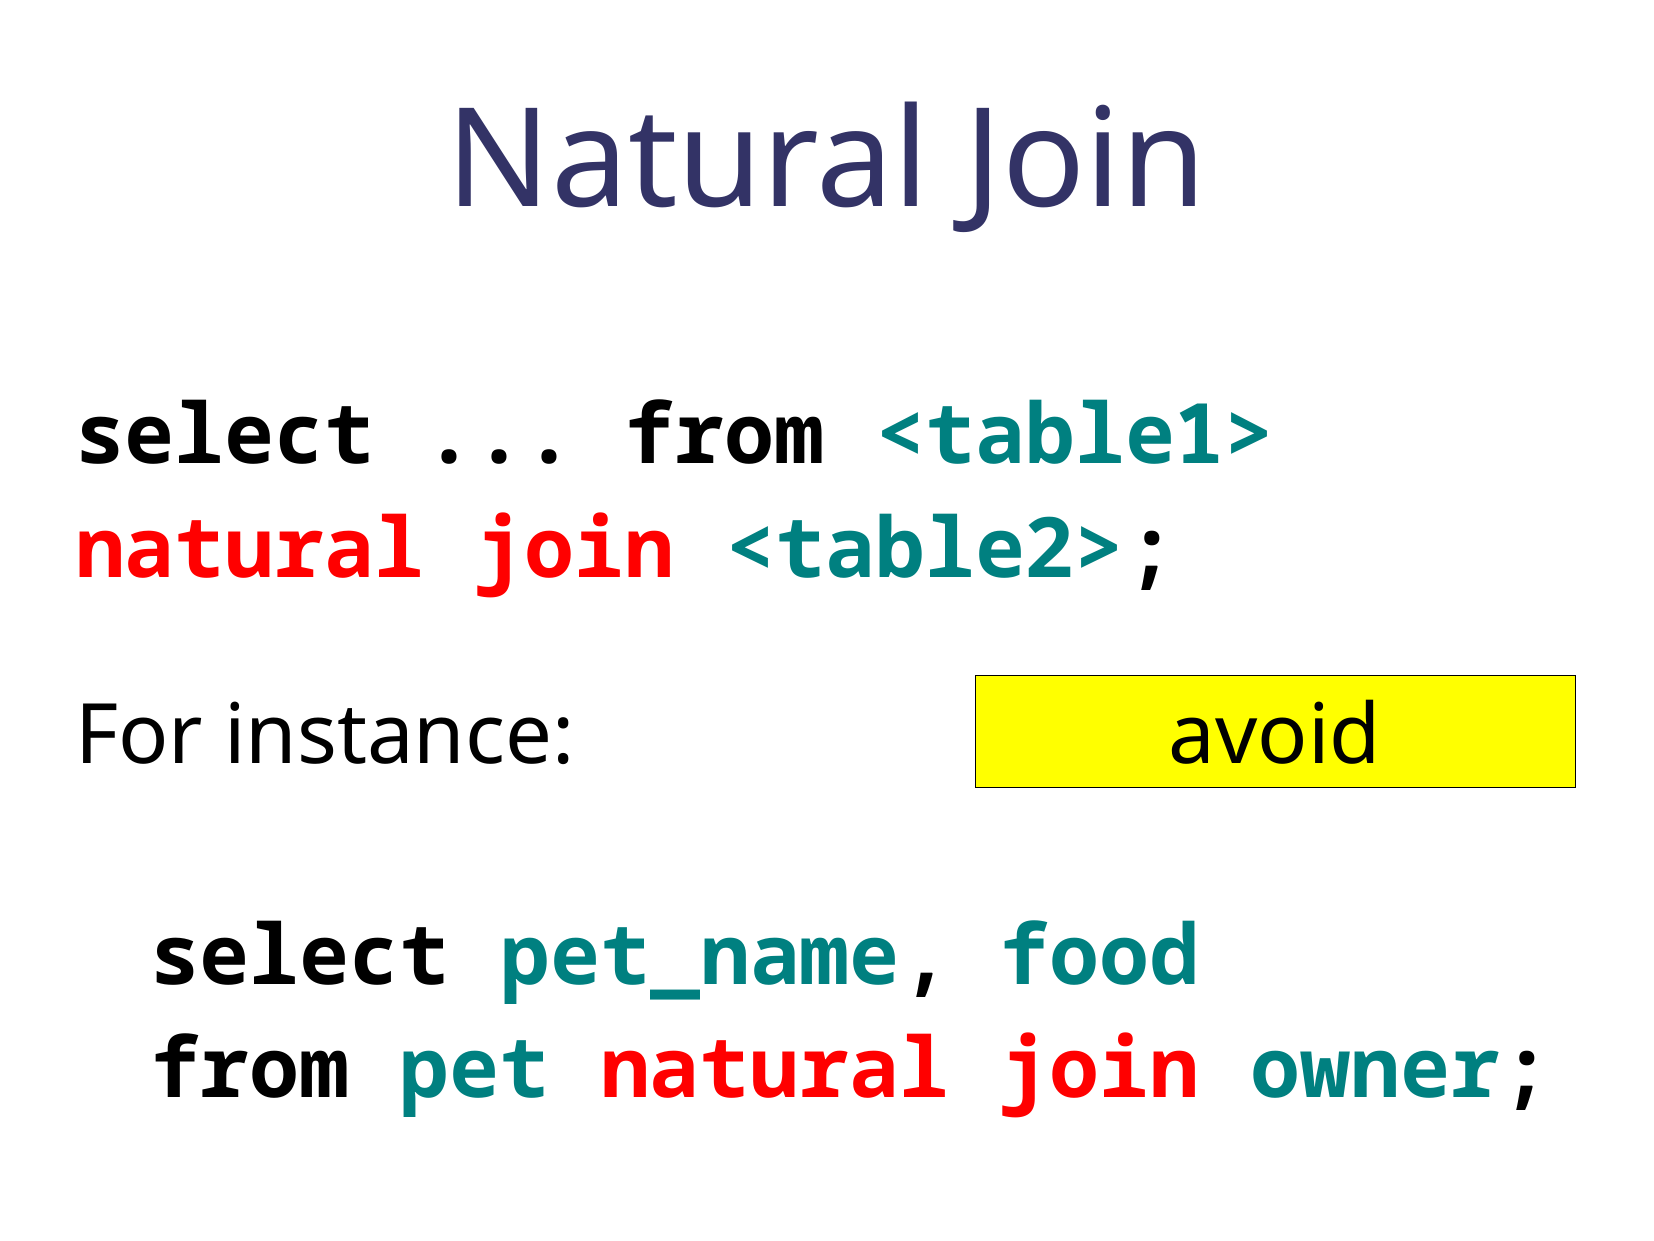

# Natural Join
select ... from <table1>
natural join <table2>;
For instance:
avoid
select pet_name, food
from pet natural join owner;